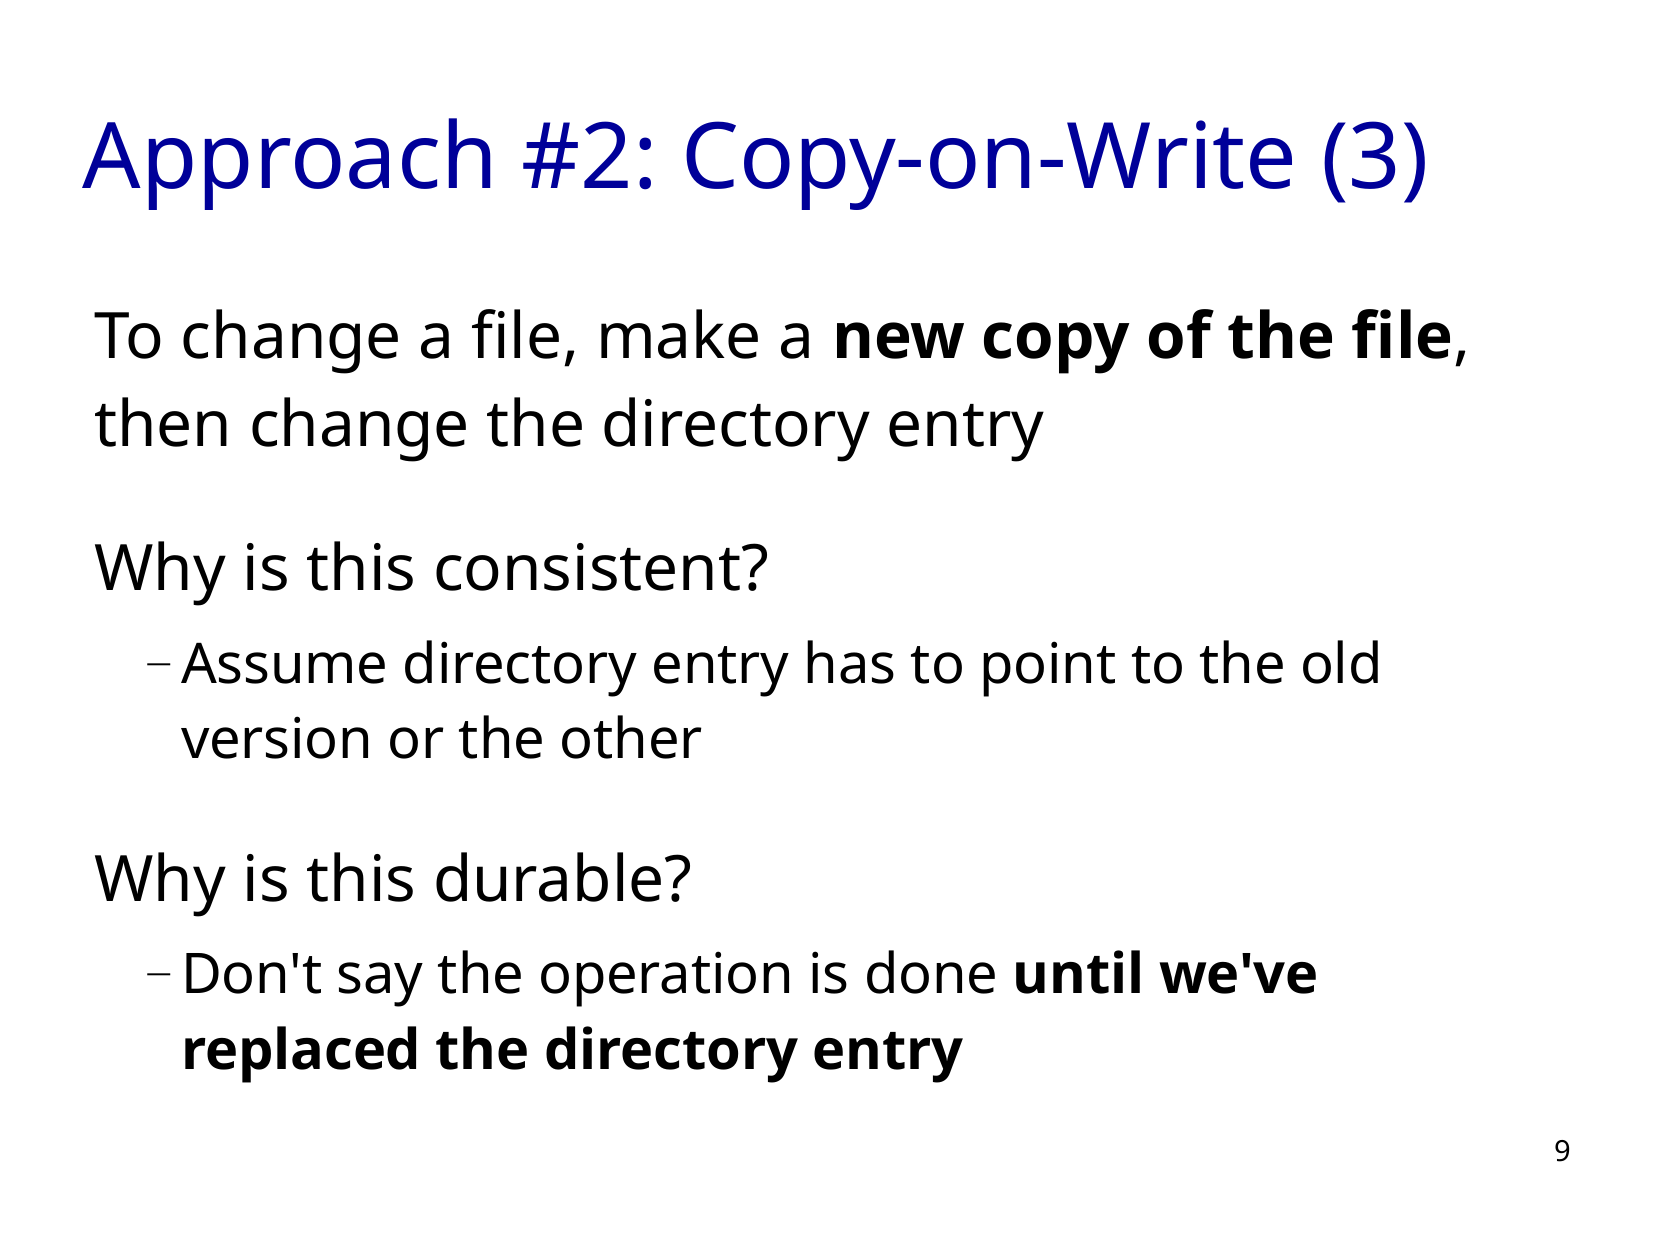

# Approach #2: Copy-on-Write (3)
To change a file, make a new copy of the file, then change the directory entry
Why is this consistent?
Assume directory entry has to point to the old version or the other
Why is this durable?
Don't say the operation is done until we've replaced the directory entry
9